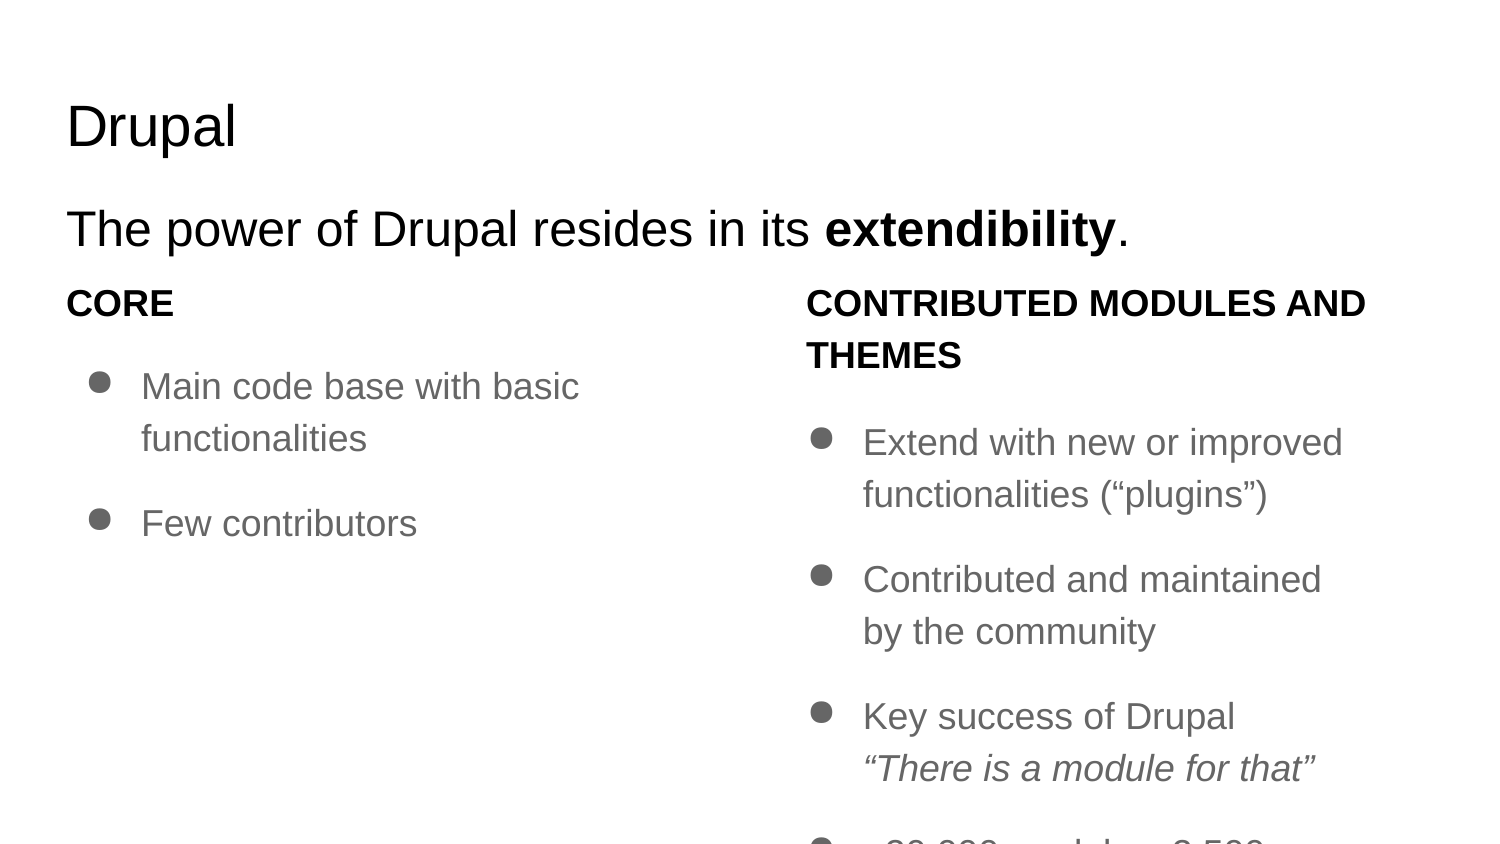

Drupal
The power of Drupal resides in its extendibility.
CORE
CONTRIBUTED MODULES AND THEMES
Main code base with basic functionalities
Few contributors
Extend with new or improved functionalities (“plugins”)
Contributed and maintained by the community
Key success of Drupal
“There is a module for that”
+20.000 modules, 2.500 themes (GPL licence)